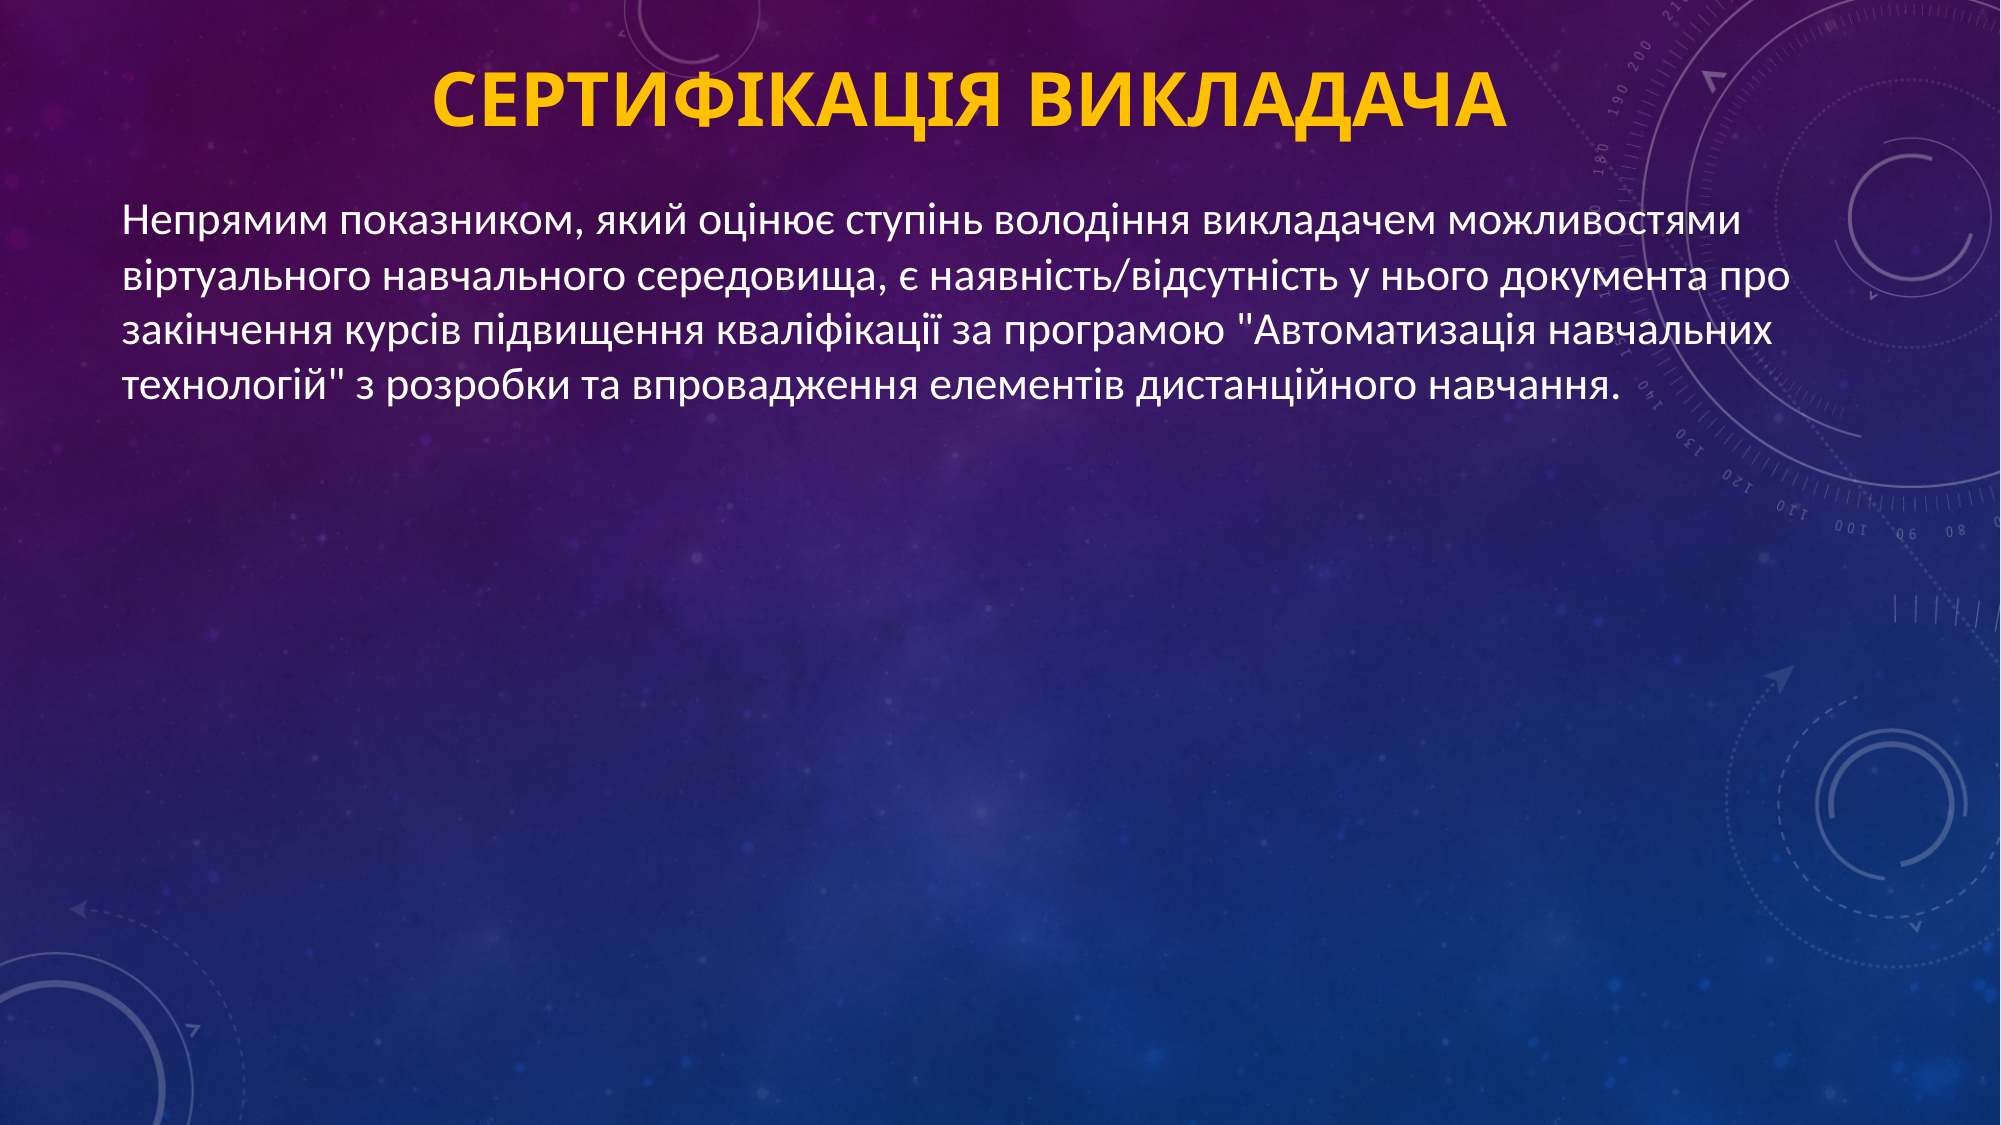

# СЕРТИФІКАЦІЯ ВИКЛАДАЧА
Непрямим показником, який оцінює ступінь володіння викладачем можливостями віртуального навчального середовища, є наявність/відсутність у нього документа про закінчення курсів підвищення кваліфікації за програмою "Автоматизація навчальних технологій" з розробки та впровадження елементів дистанційного навчання.